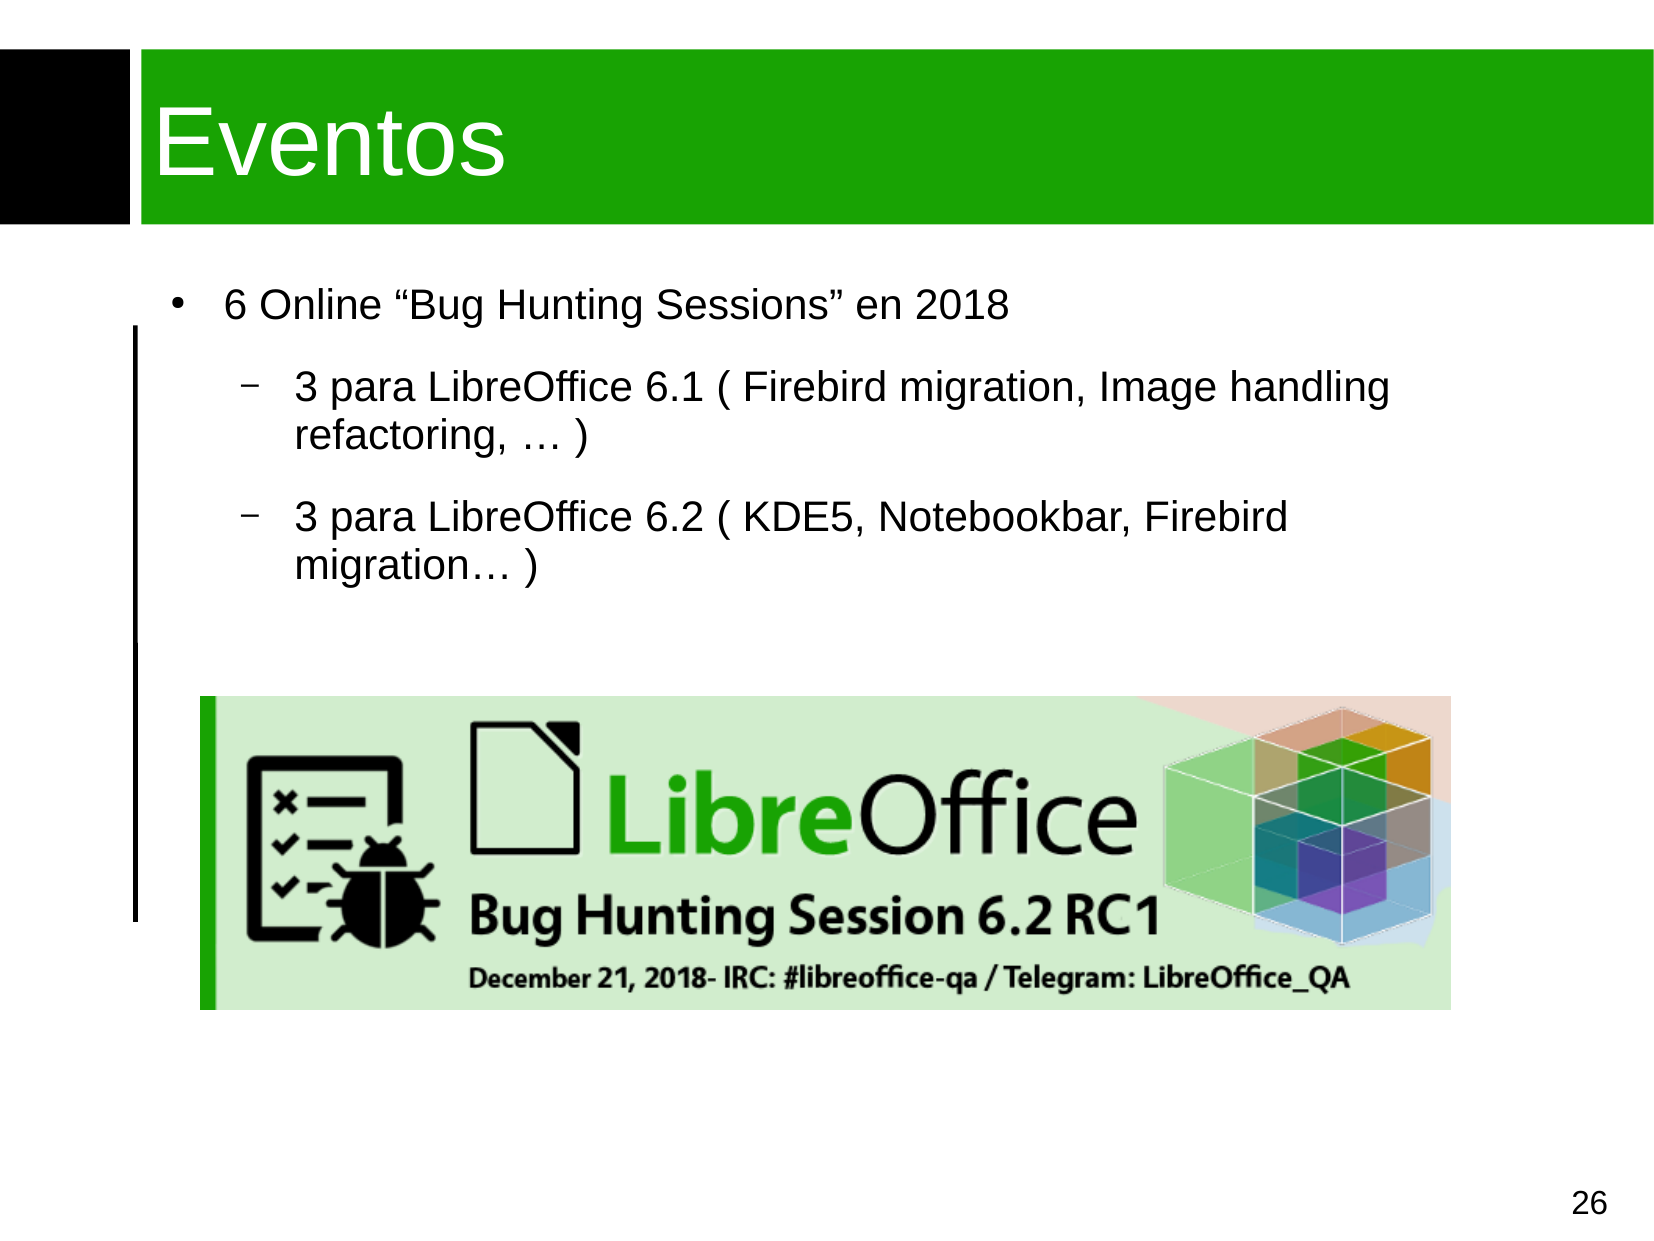

# Eventos
6 Online “Bug Hunting Sessions” en 2018
3 para LibreOffice 6.1 ( Firebird migration, Image handling refactoring, … )
3 para LibreOffice 6.2 ( KDE5, Notebookbar, Firebird migration… )